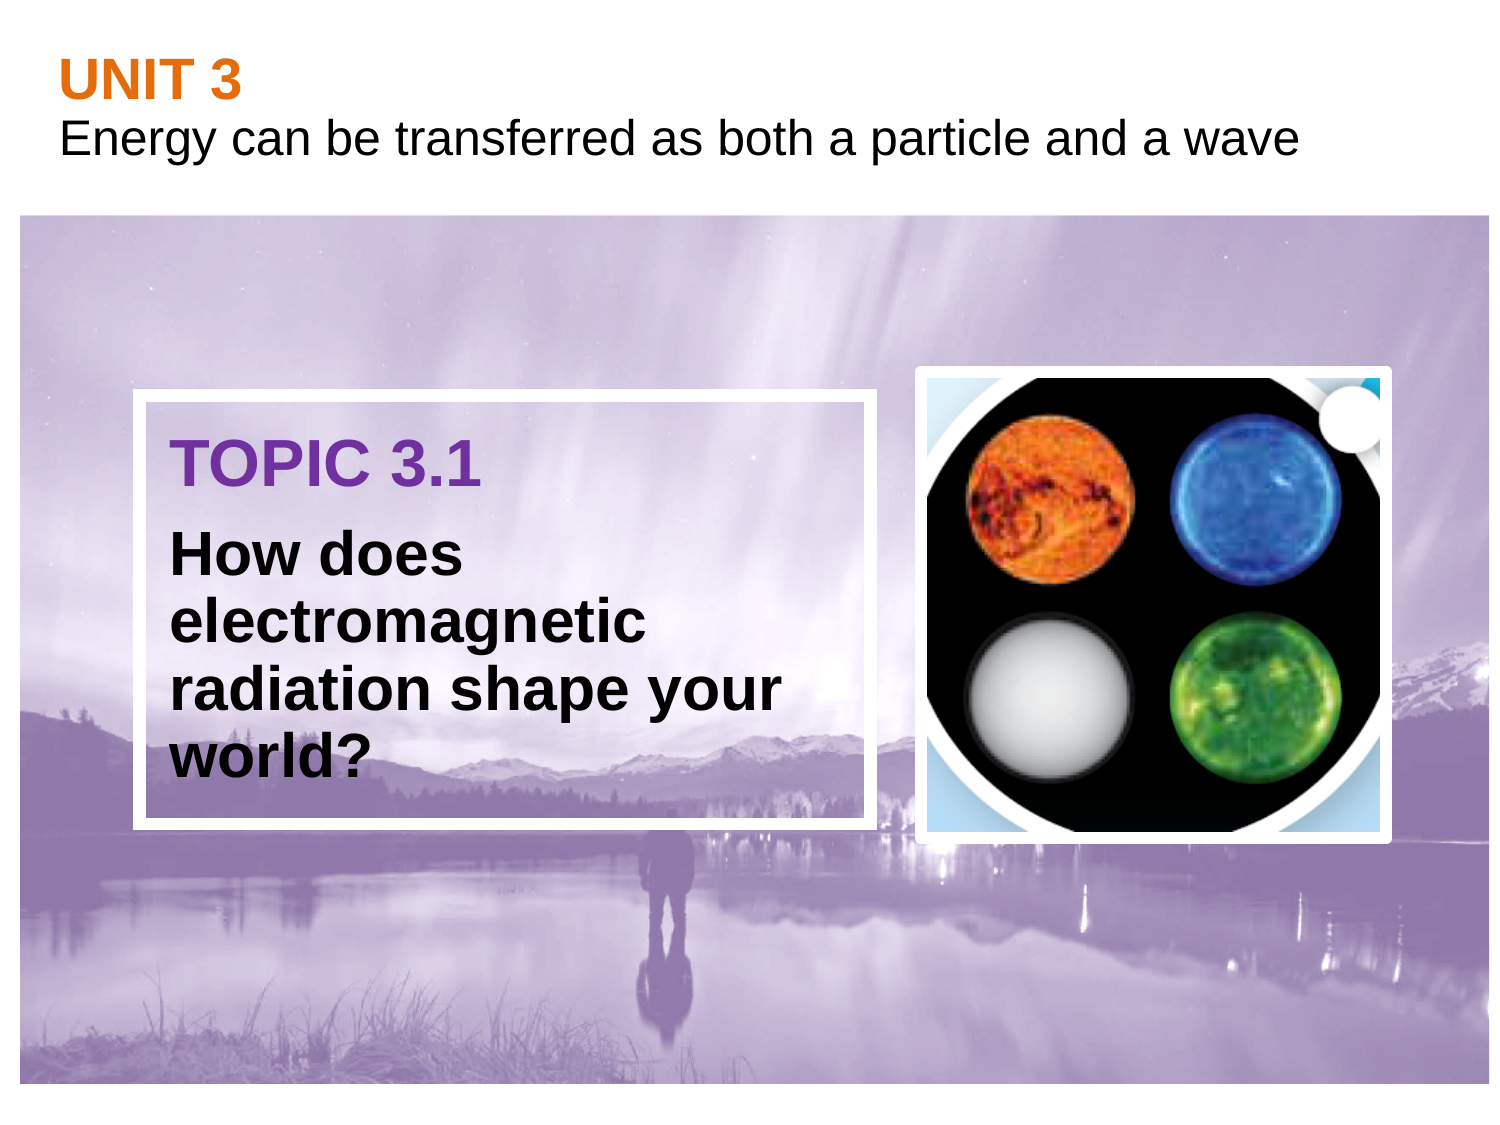

# UNIT 3 Energy can be transferred as both a particle and a wave
TOPIC 3.1
How does electromagnetic radiation shape your world?